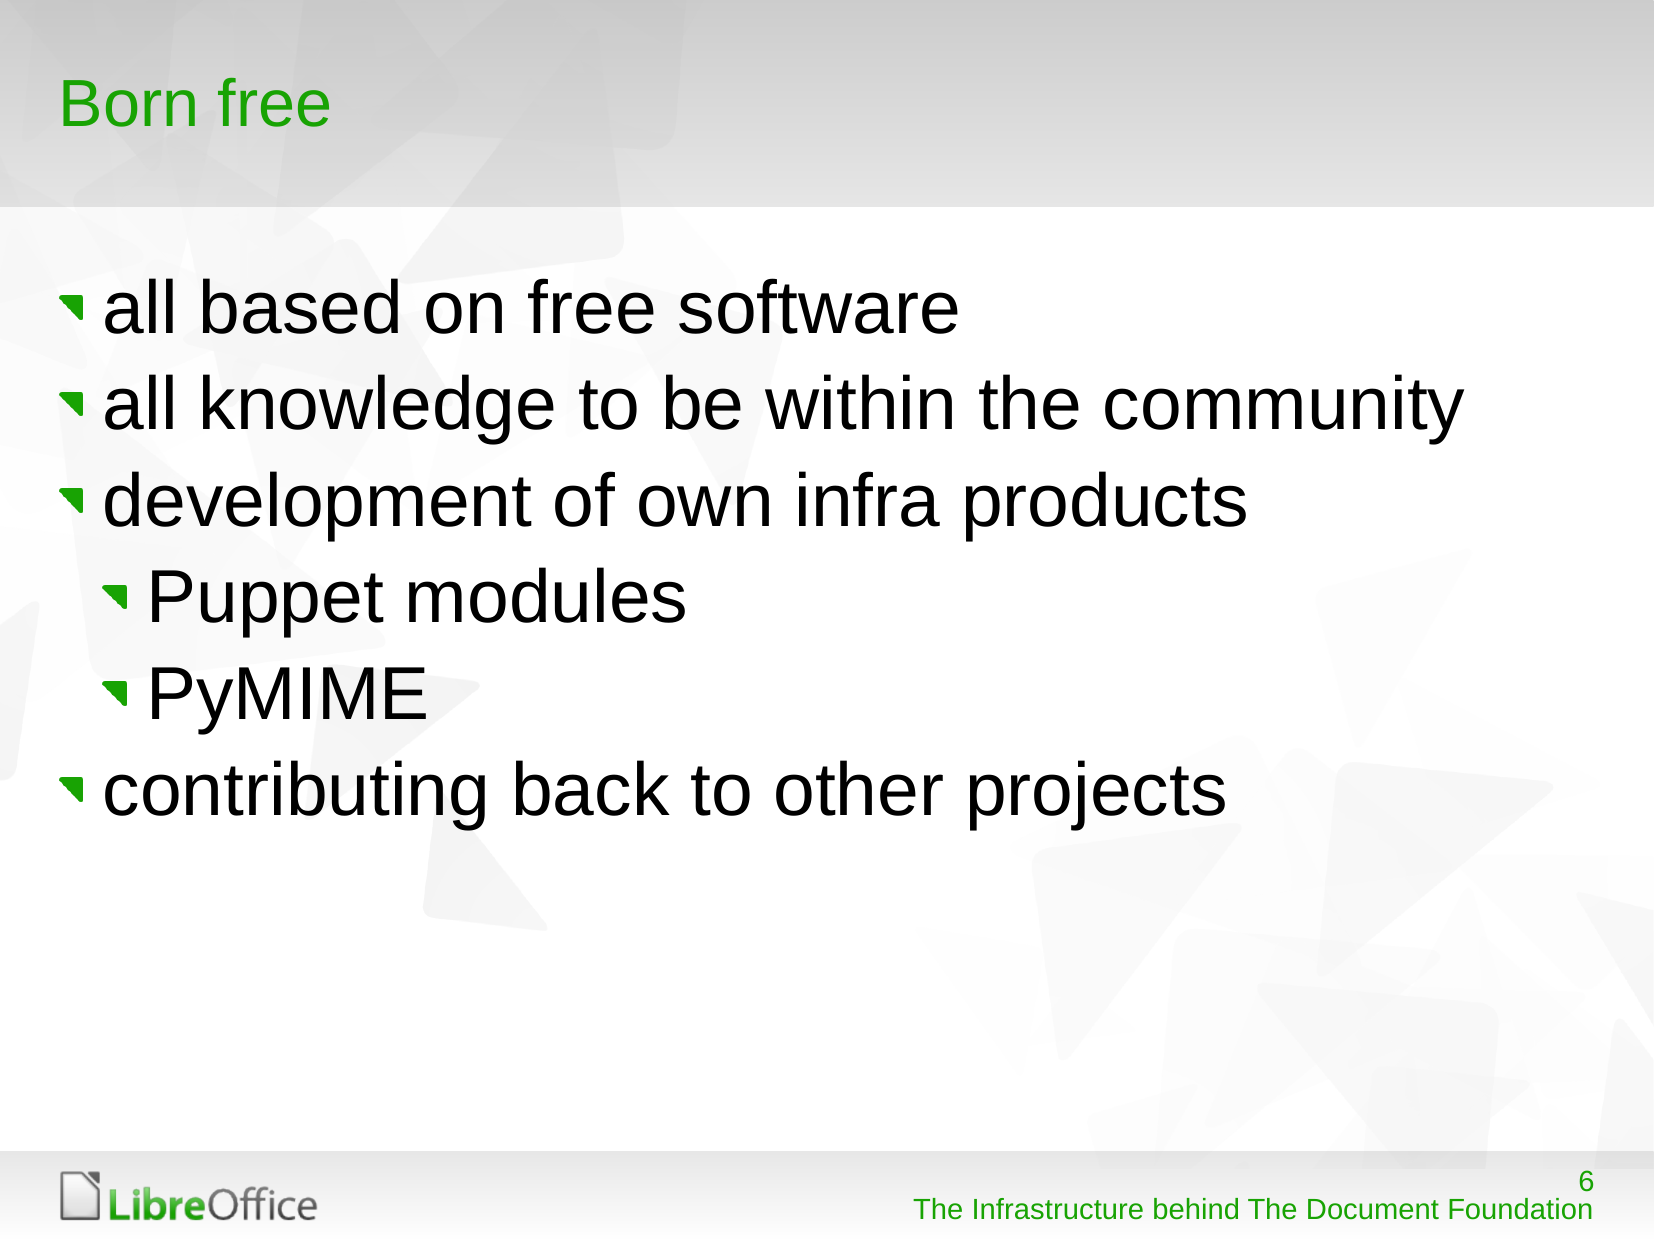

# Born free
all based on free software
all knowledge to be within the community
development of own infra products
Puppet modules
PyMIME
contributing back to other projects
6
The Infrastructure behind The Document Foundation